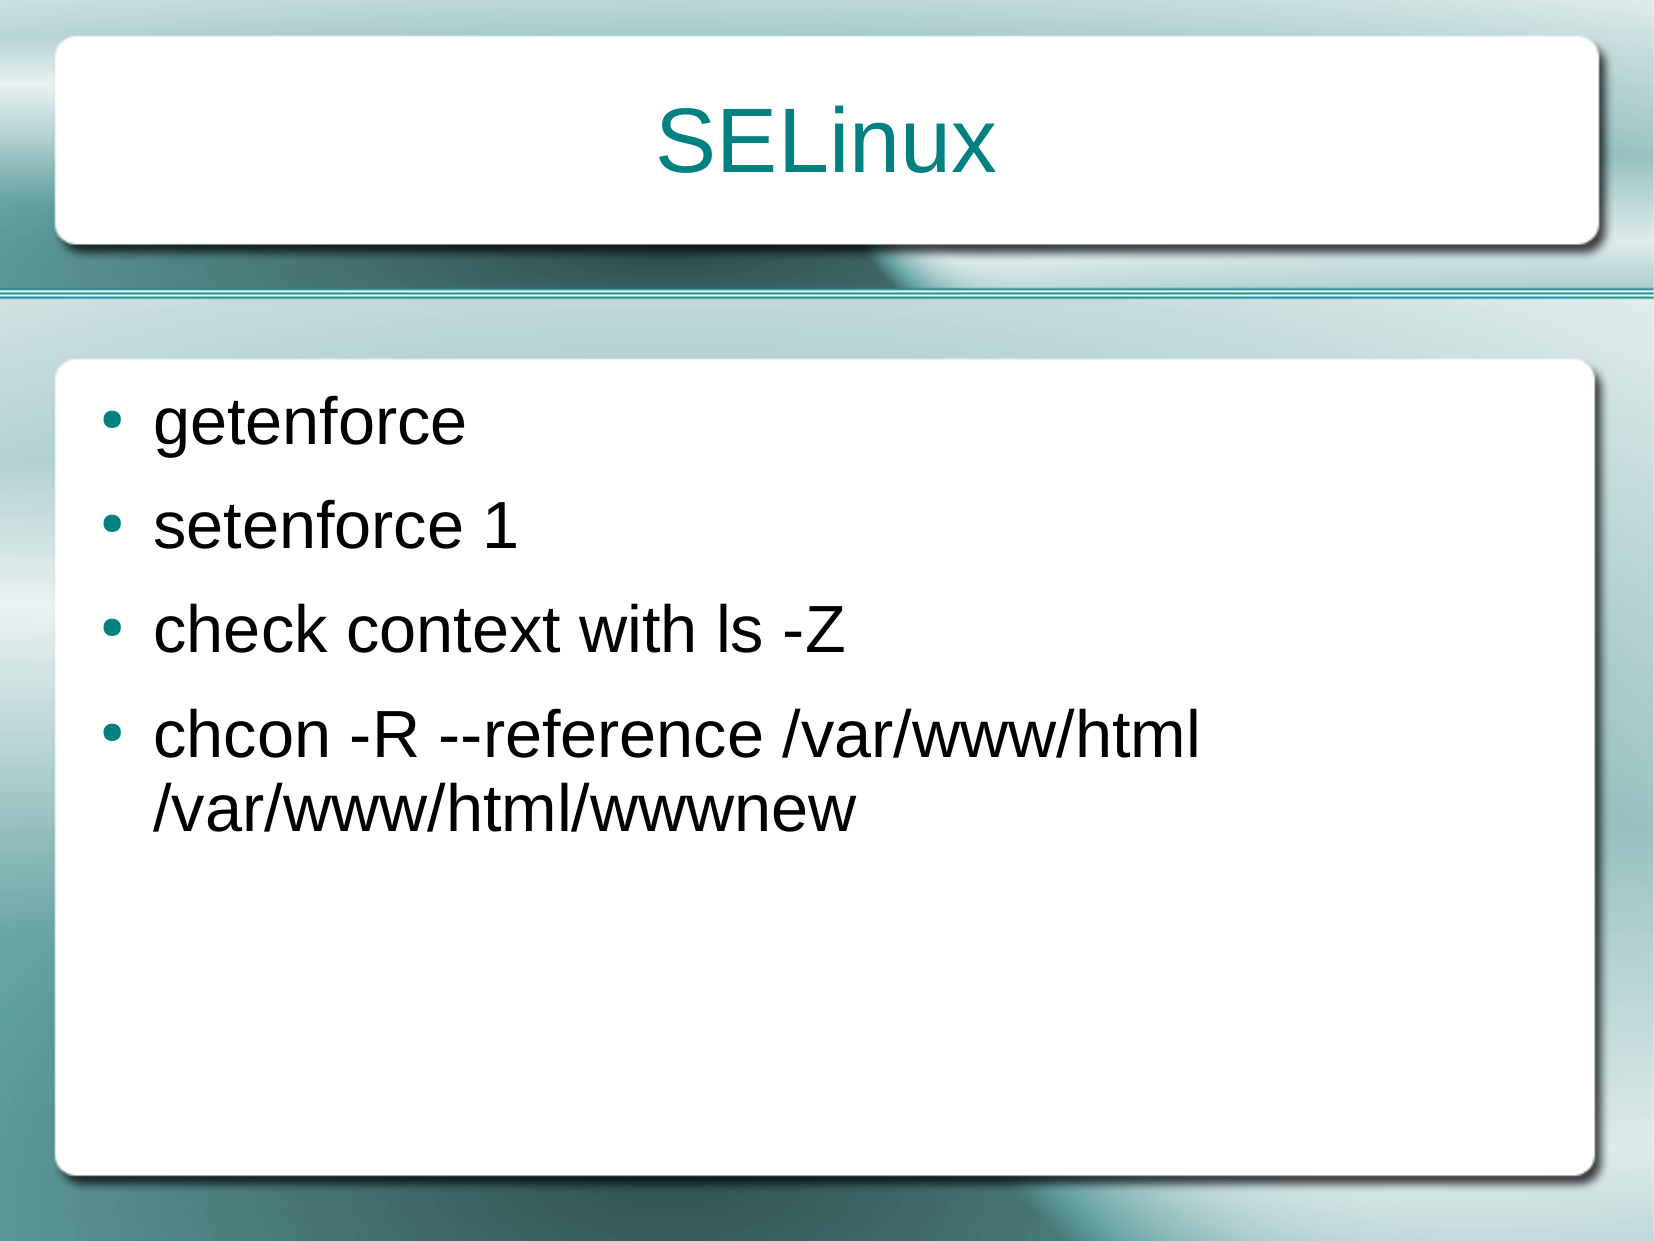

# SELinux
getenforce
setenforce 1
check context with ls -Z
chcon -R --reference /var/www/html /var/www/html/wwwnew